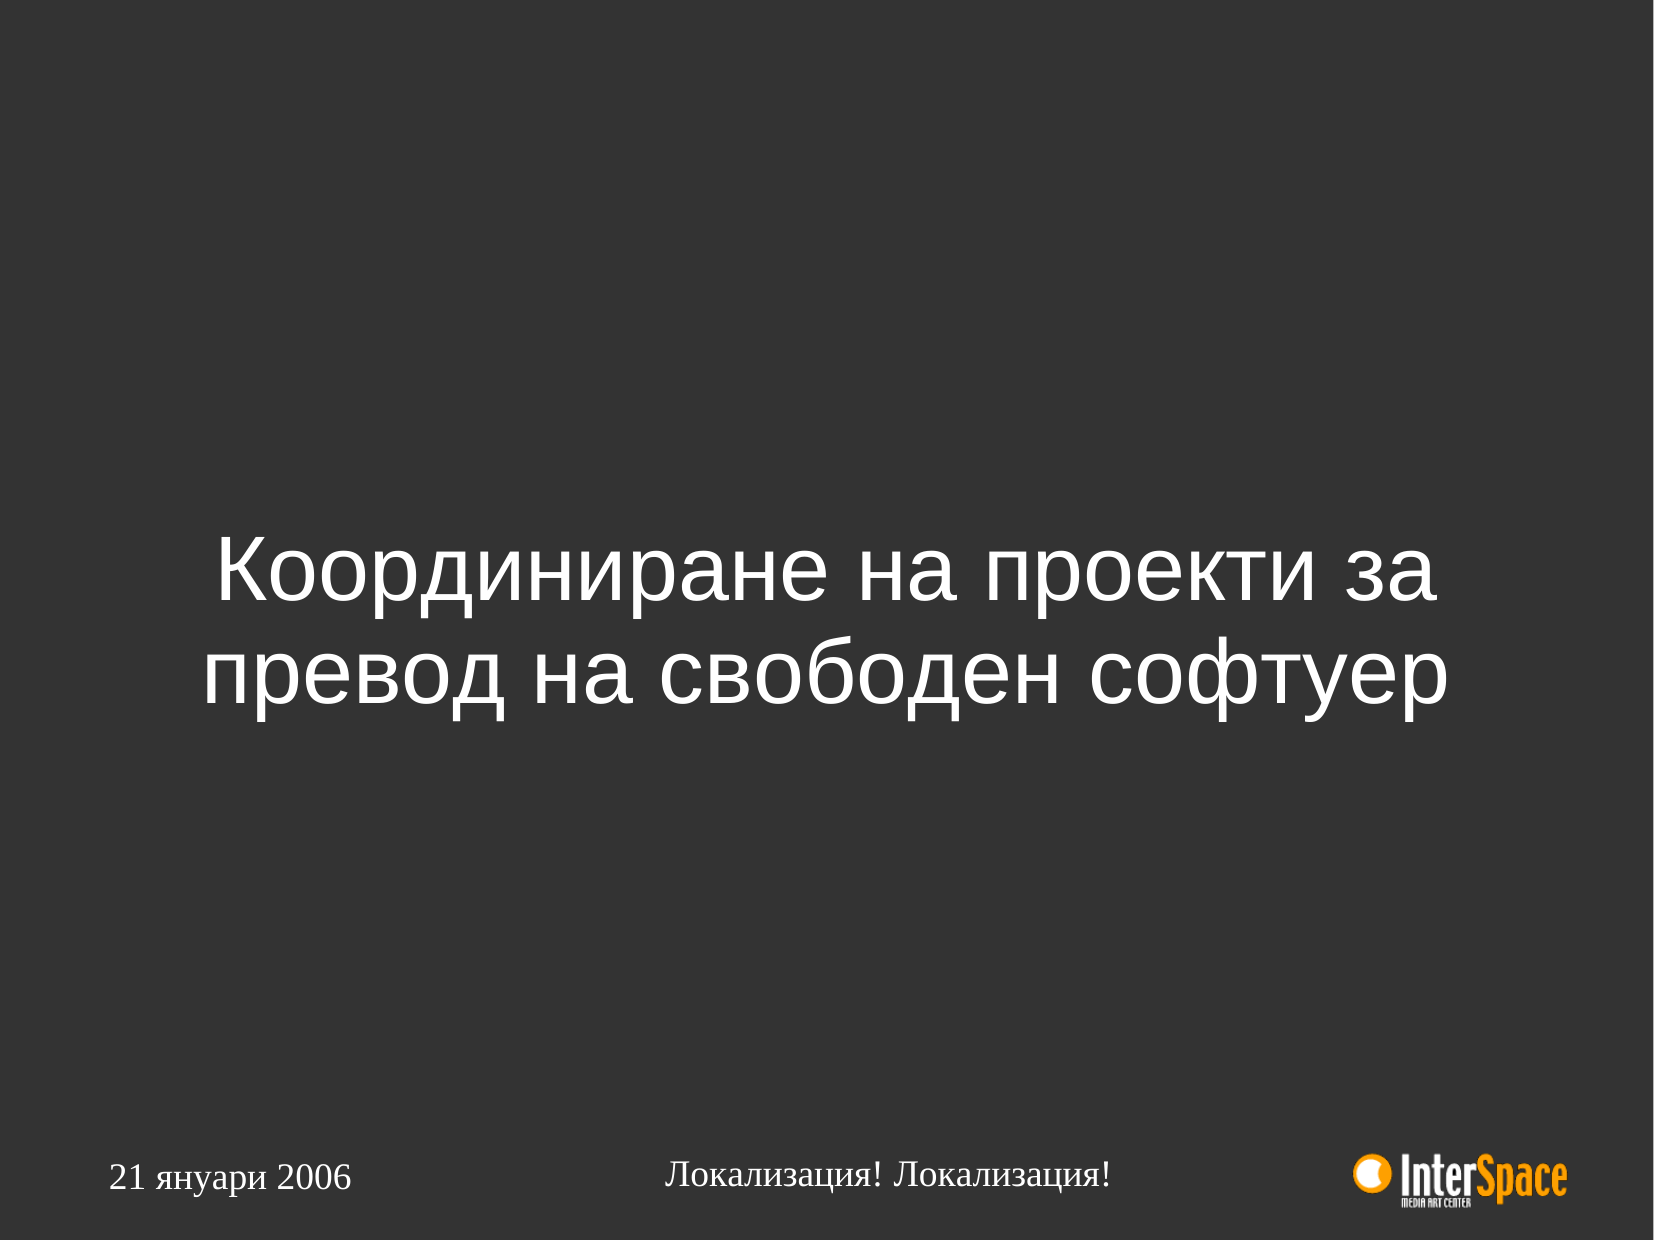

# Координиране на проекти за превод на свободен софтуер